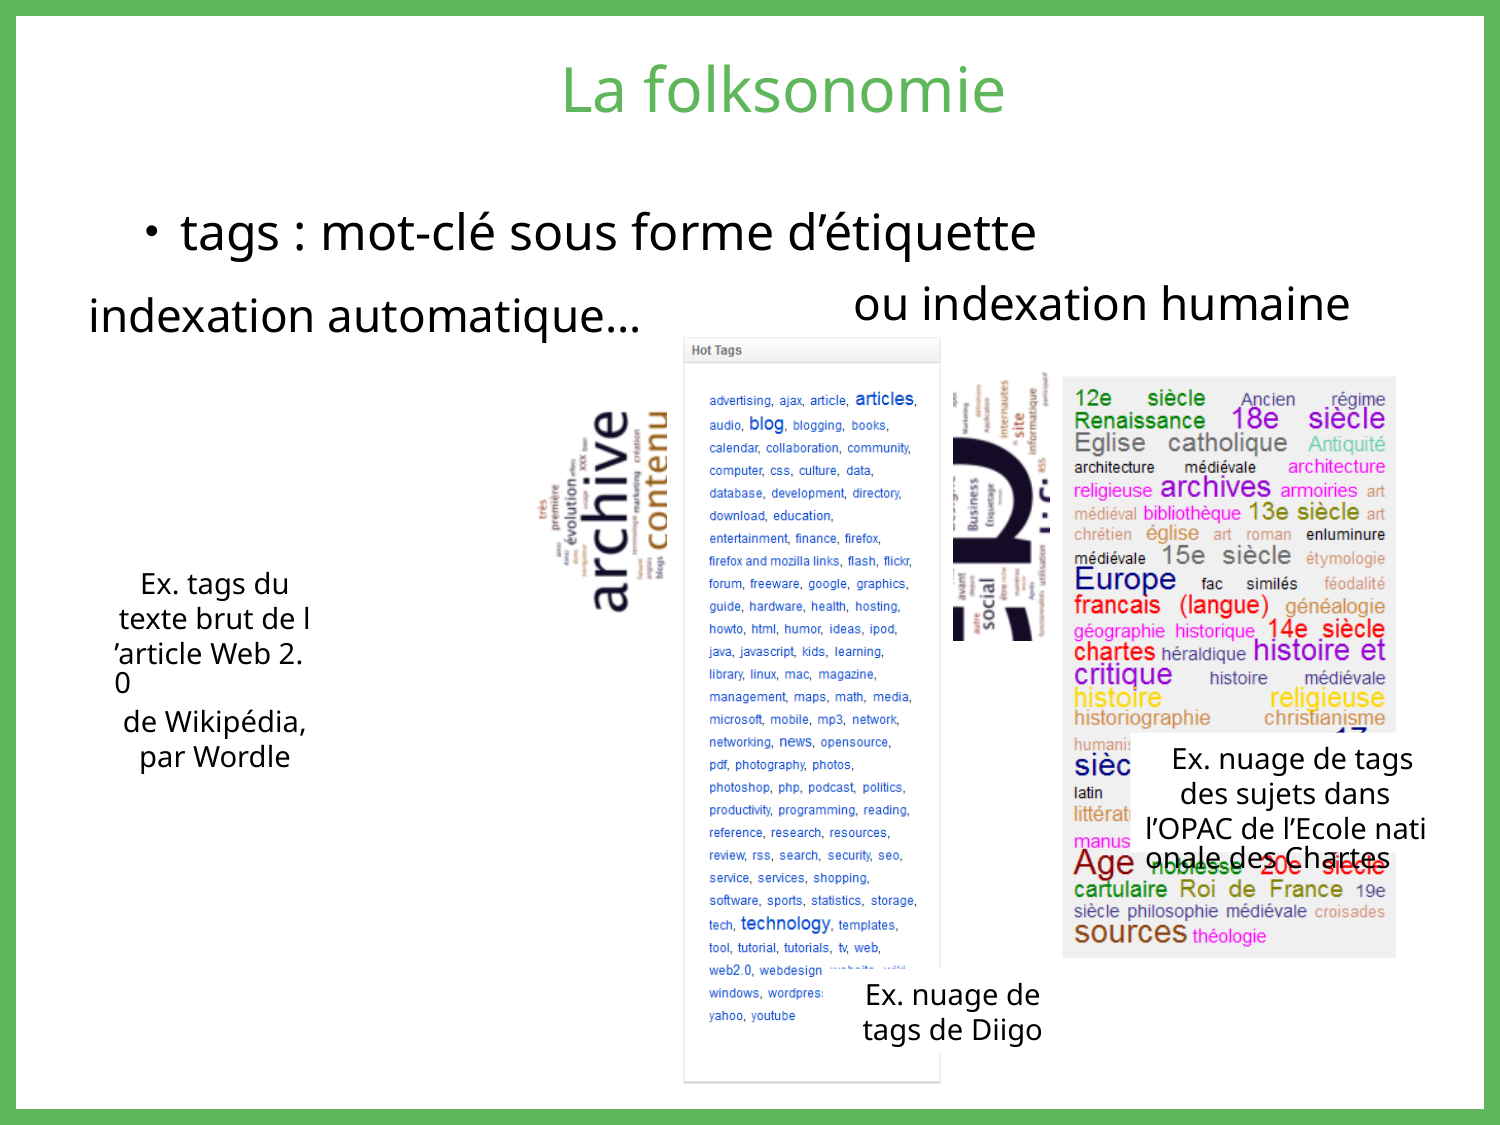

La folksonomie
tags : mot-clé sous forme d’étiquette
		ou indexation humaine
 indexation automatique…
Ex. tags du texte brut de l’article Web 2.0 de Wikipédia, par Wordle
Ex. nuage de tags des sujets dans l’OPAC de l’Ecole nationale des Chartes
Ex. nuage de tags de Diigo